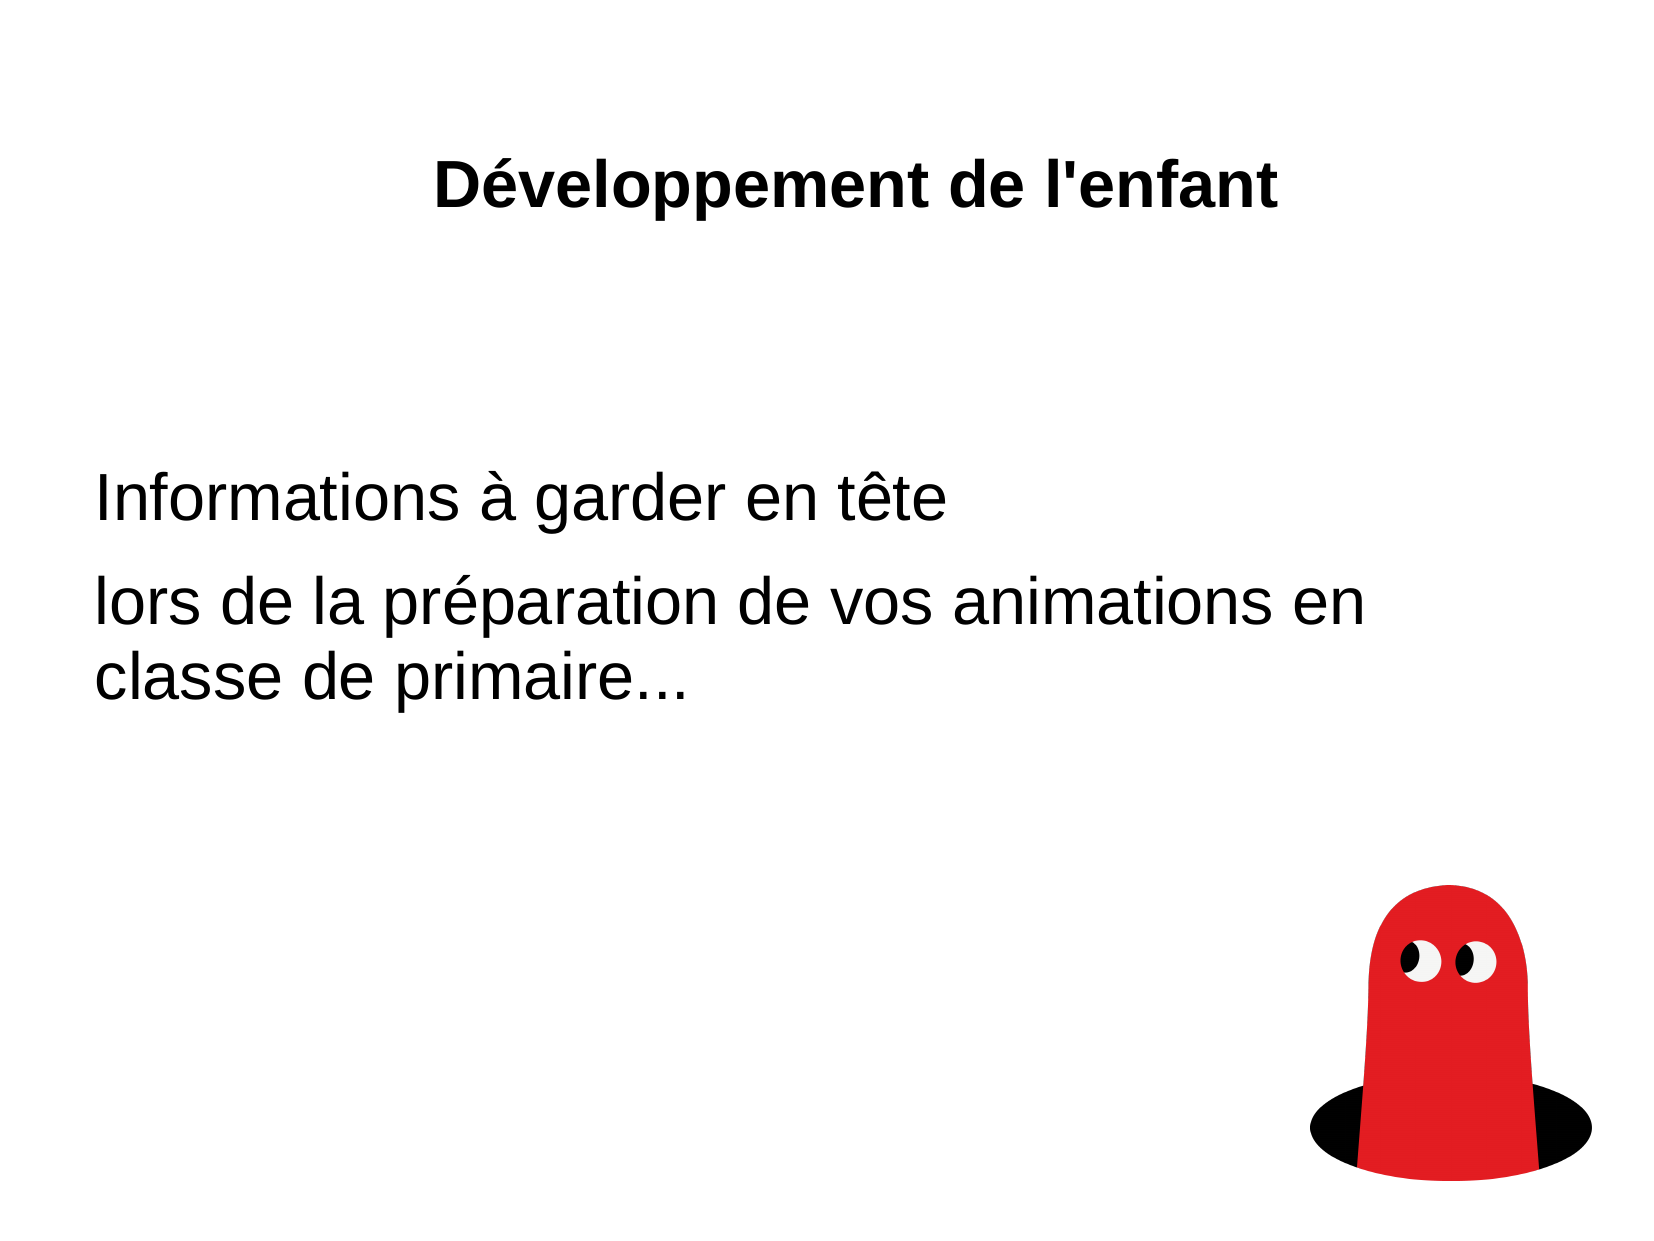

# Développement de l'enfant
Informations à garder en tête
lors de la préparation de vos animations en classe de primaire...